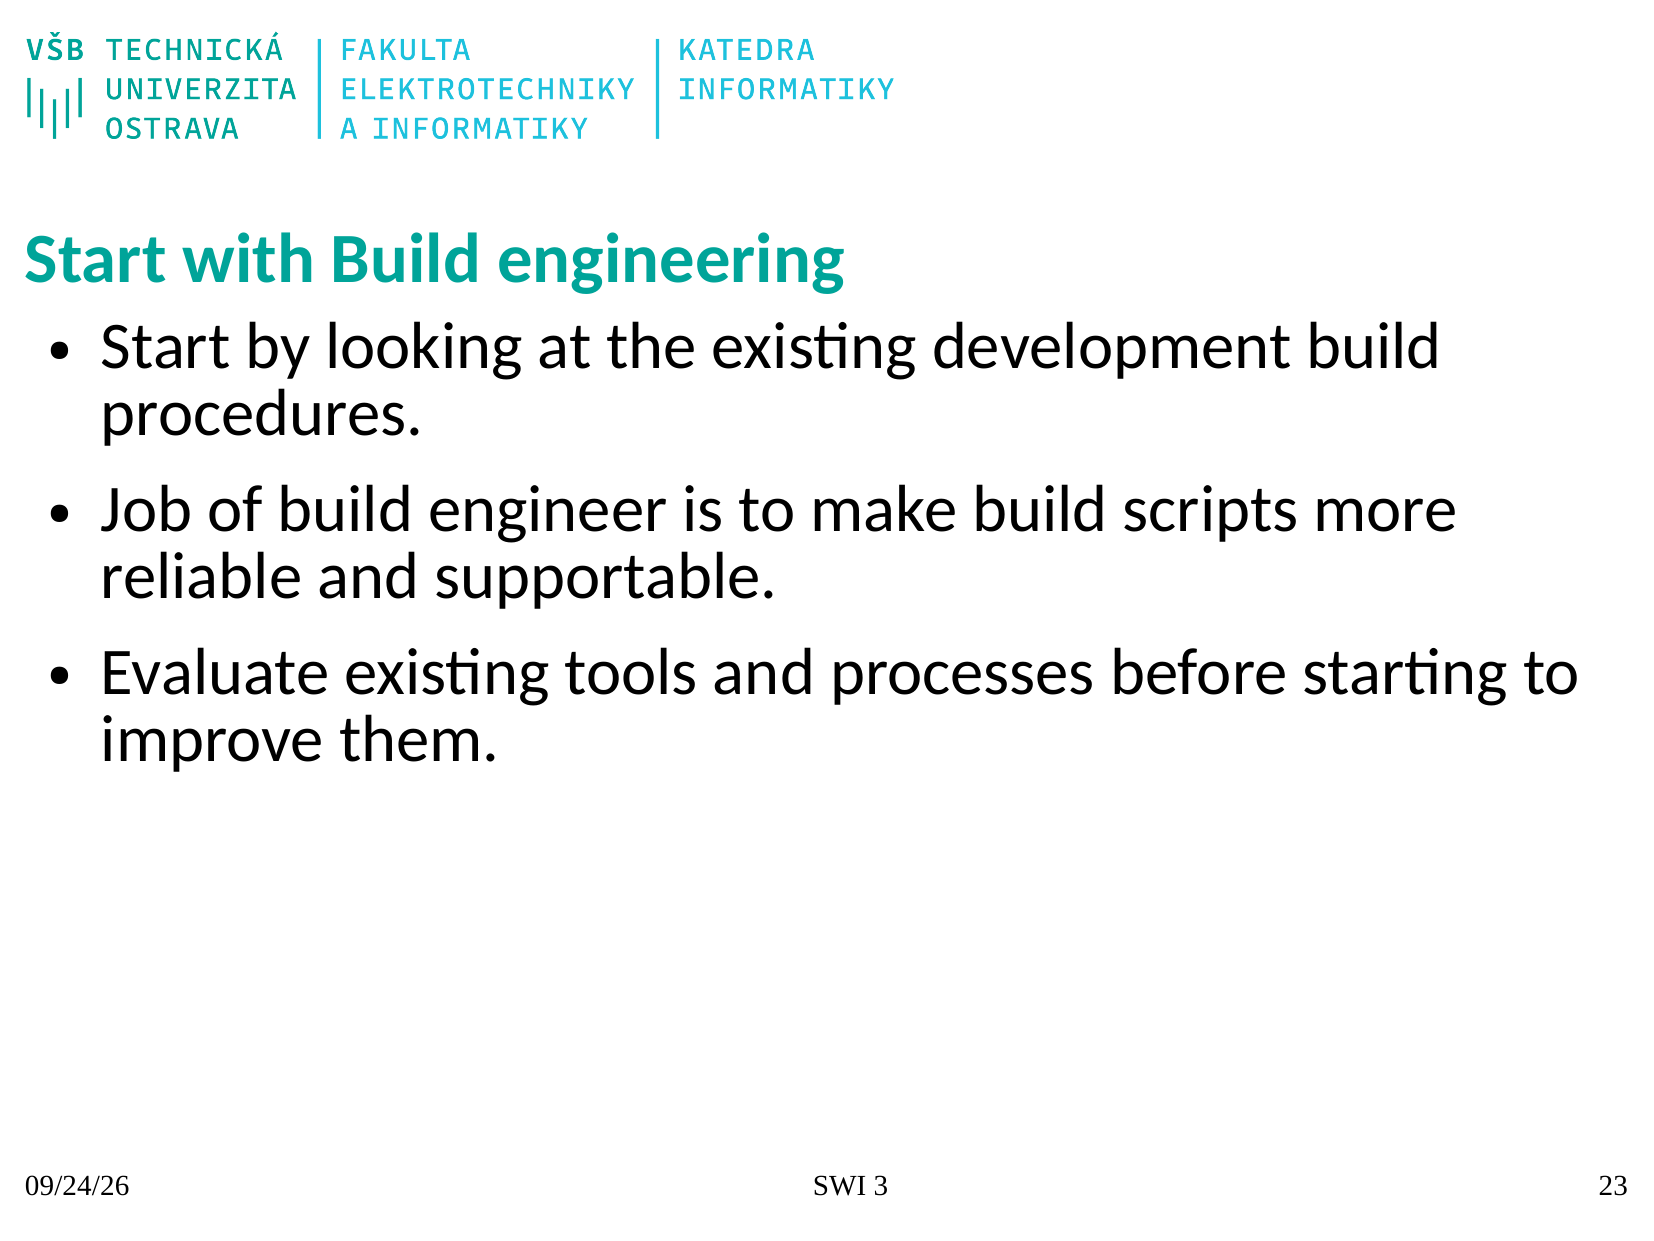

# Start with Build engineering
Start by looking at the existing development build procedures.
Job of build engineer is to make build scripts more reliable and supportable.
Evaluate existing tools and processes before starting to improve them.
SWI 3
23